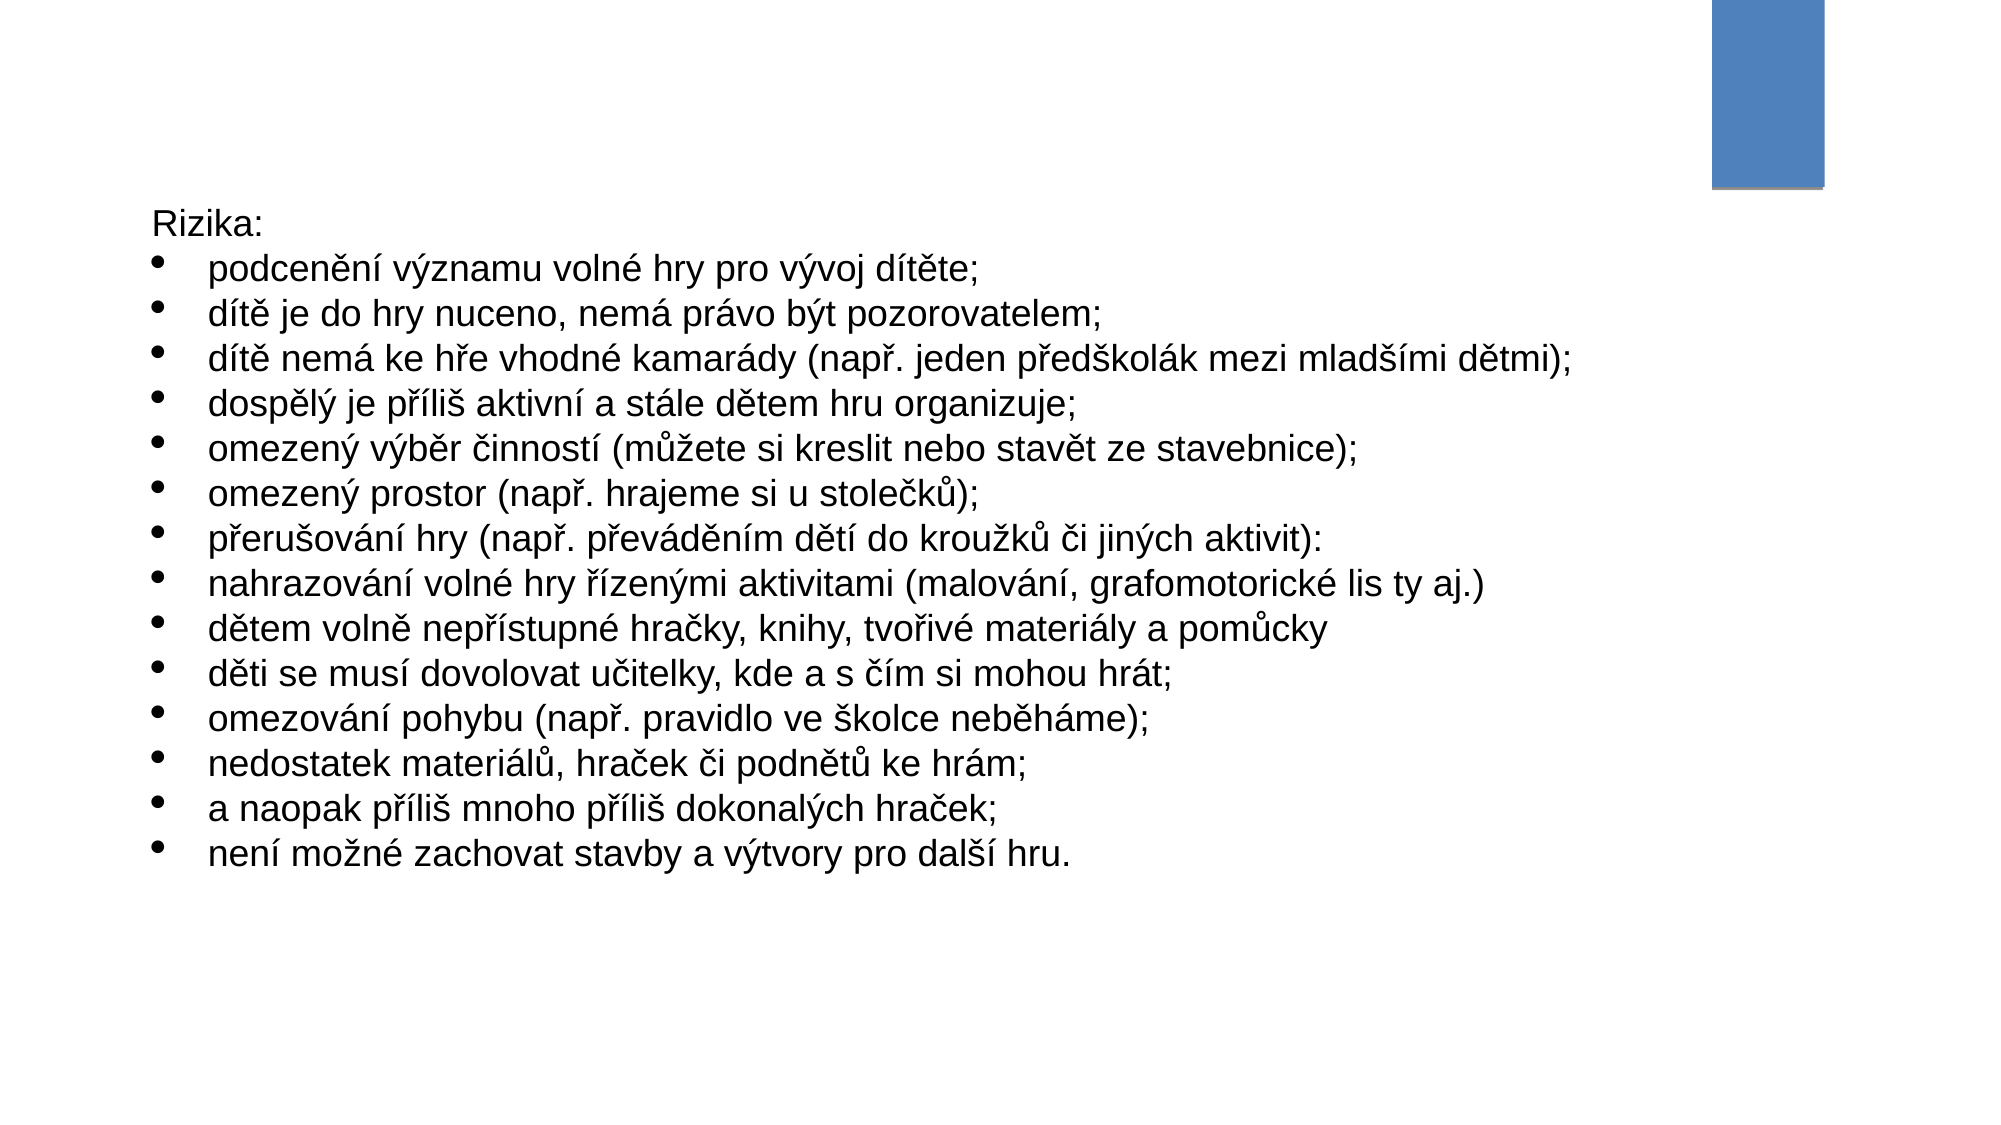

Rizika:
podcenění významu volné hry pro vývoj dítěte;
dítě je do hry nuceno, nemá právo být pozorovatelem;
dítě nemá ke hře vhodné kamarády (např. jeden předškolák mezi mladšími dětmi);
dospělý je příliš aktivní a stále dětem hru organizuje;
omezený výběr činností (můžete si kreslit nebo stavět ze stavebnice);
omezený prostor (např. hrajeme si u stolečků);
přerušování hry (např. převáděním dětí do kroužků či jiných aktivit):
nahrazování volné hry řízenými aktivitami (malování, grafomotorické lis ty aj.)
dětem volně nepřístupné hračky, knihy, tvořivé materiály a pomůcky
děti se musí dovolovat učitelky, kde a s čím si mohou hrát;
omezování pohybu (např. pravidlo ve školce neběháme);
nedostatek materiálů, hraček či podnětů ke hrám;
a naopak příliš mnoho příliš dokonalých hraček;
není možné zachovat stavby a výtvory pro další hru.